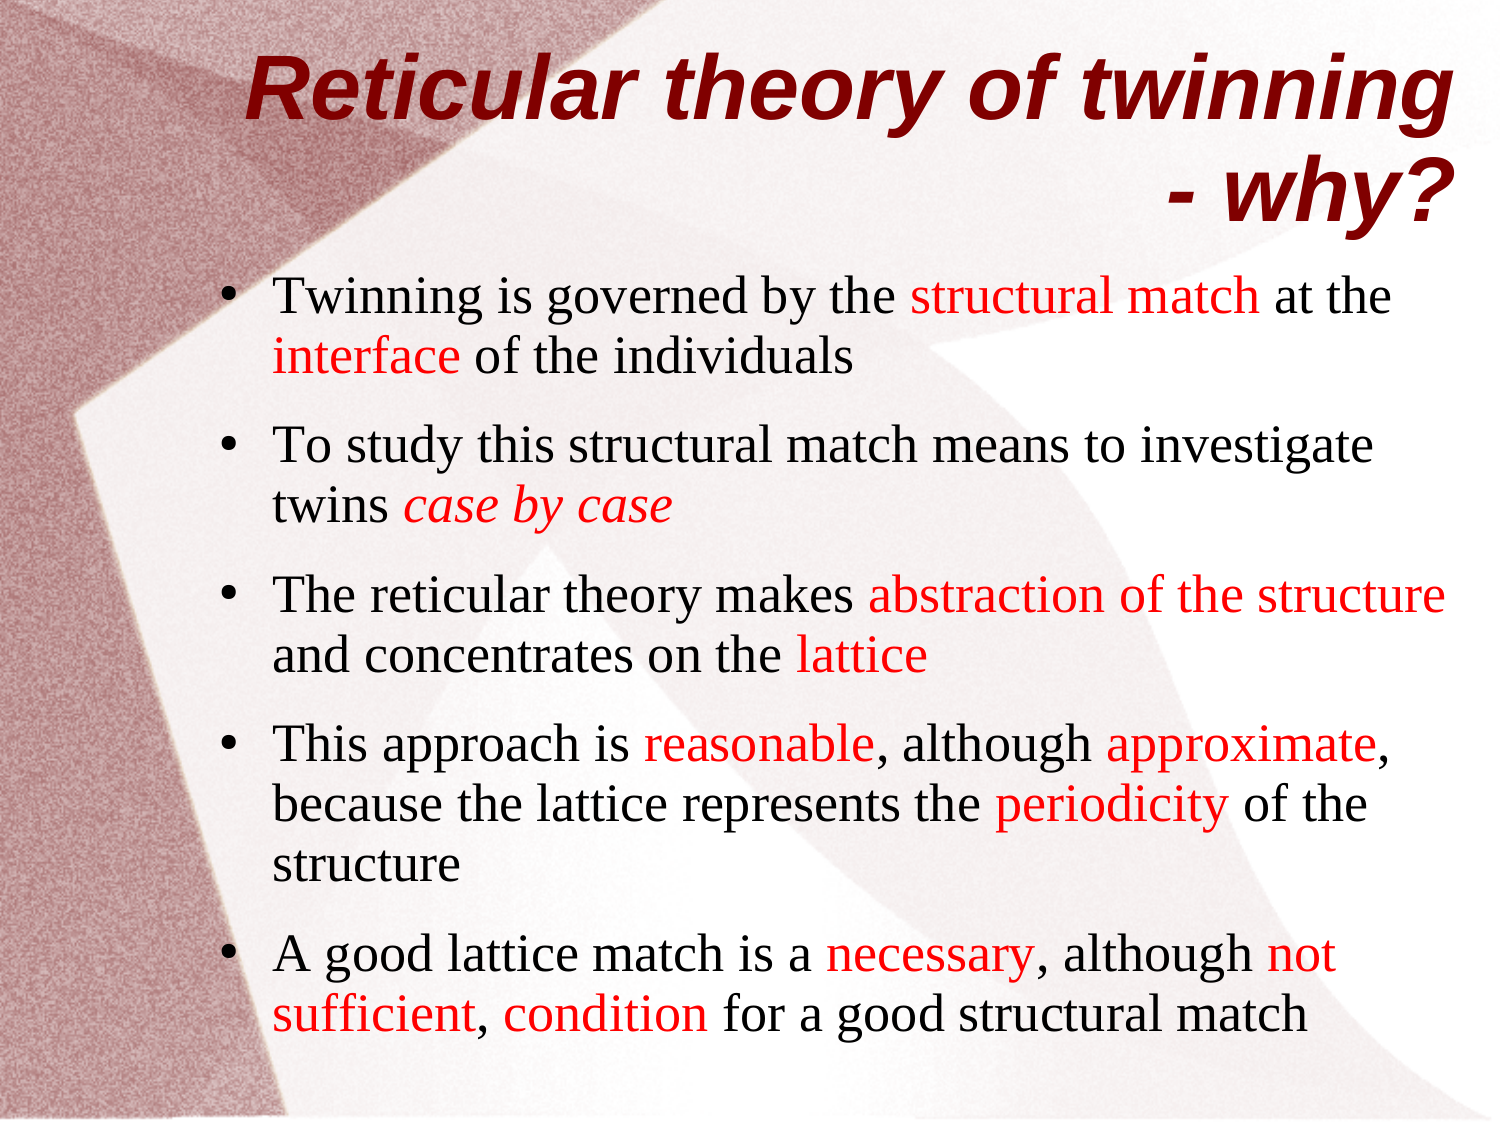

# Reticular theory of twinning - why?
Twinning is governed by the structural match at the interface of the individuals
To study this structural match means to investigate twins case by case
The reticular theory makes abstraction of the structure and concentrates on the lattice
This approach is reasonable, although approximate, because the lattice represents the periodicity of the structure
A good lattice match is a necessary, although not sufficient, condition for a good structural match